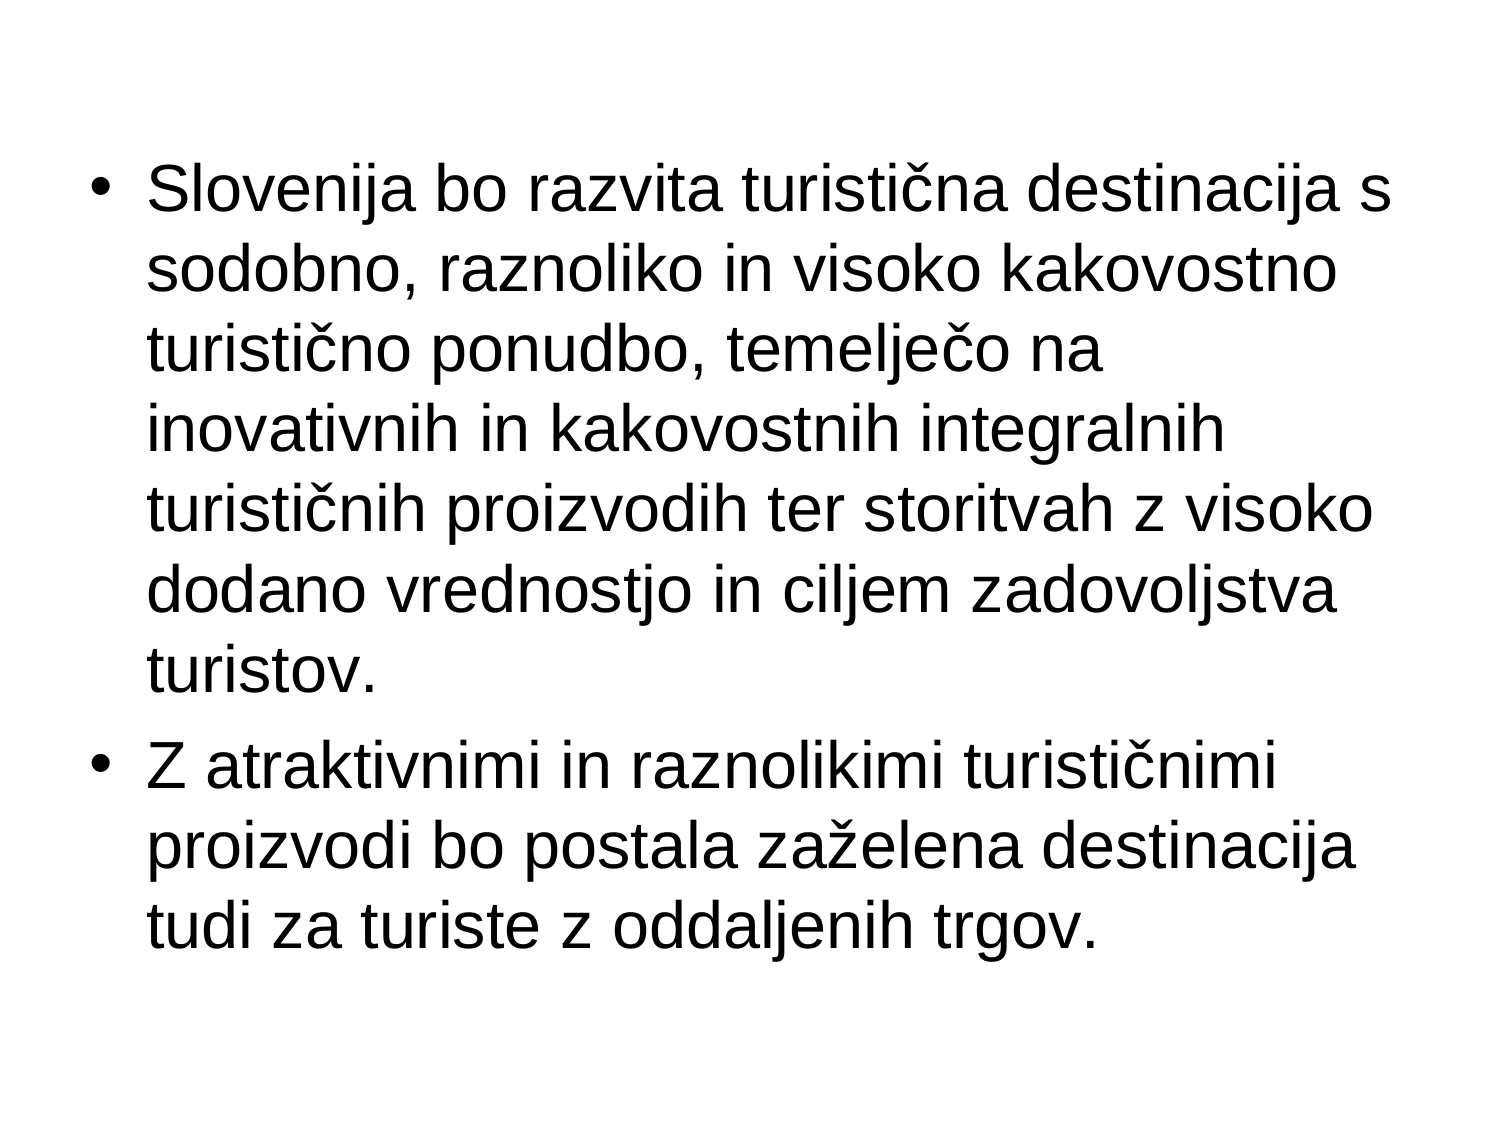

# Slovenija bo razvita turistična destinacija s sodobno, raznoliko in visoko kakovostno turistično ponudbo, temelječo na inovativnih in kakovostnih integralnih turističnih proizvodih ter storitvah z visoko dodano vrednostjo in ciljem zadovoljstva turistov.
Z atraktivnimi in raznolikimi turističnimi proizvodi bo postala zaželena destinacija tudi za turiste z oddaljenih trgov.